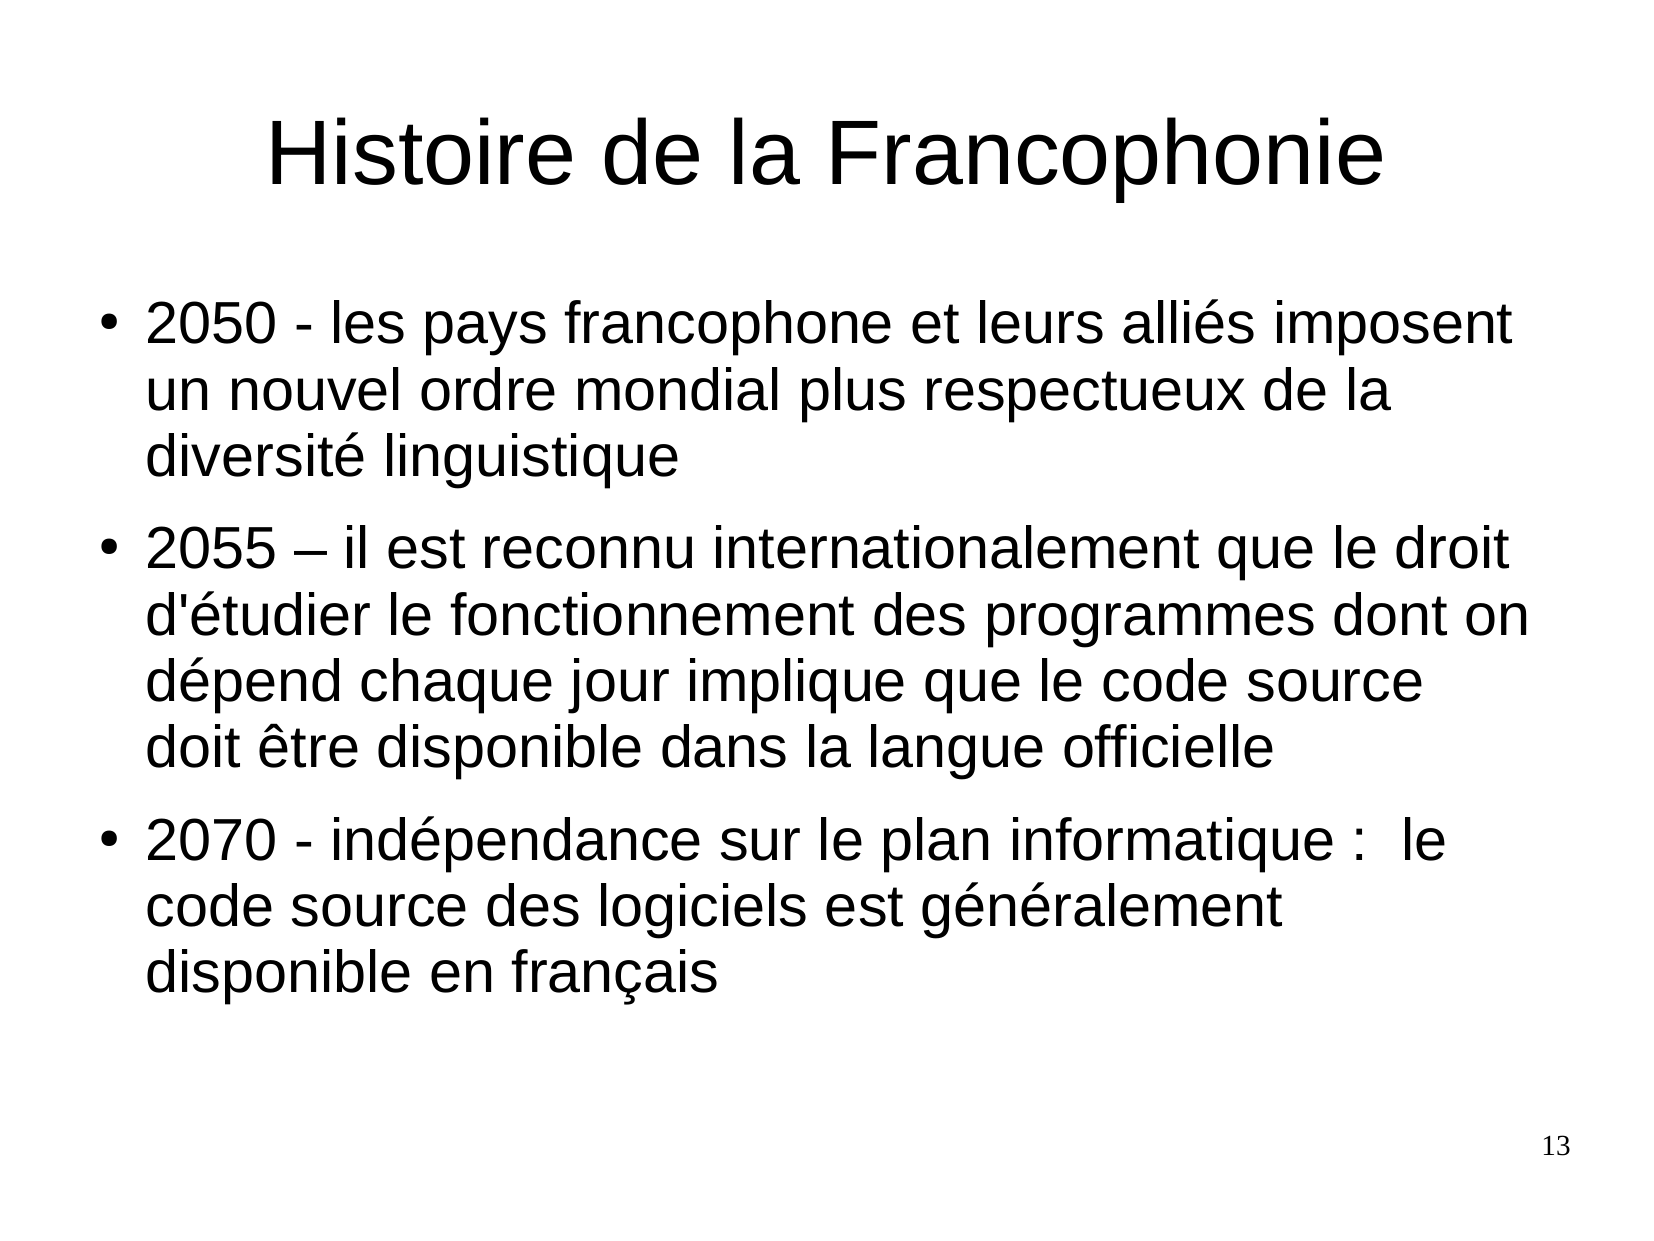

# Histoire de la Francophonie
2050 - les pays francophone et leurs alliés imposent un nouvel ordre mondial plus respectueux de la diversité linguistique
2055 – il est reconnu internationalement que le droit d'étudier le fonctionnement des programmes dont on dépend chaque jour implique que le code source doit être disponible dans la langue officielle
2070 - indépendance sur le plan informatique : le code source des logiciels est généralement disponible en français
13